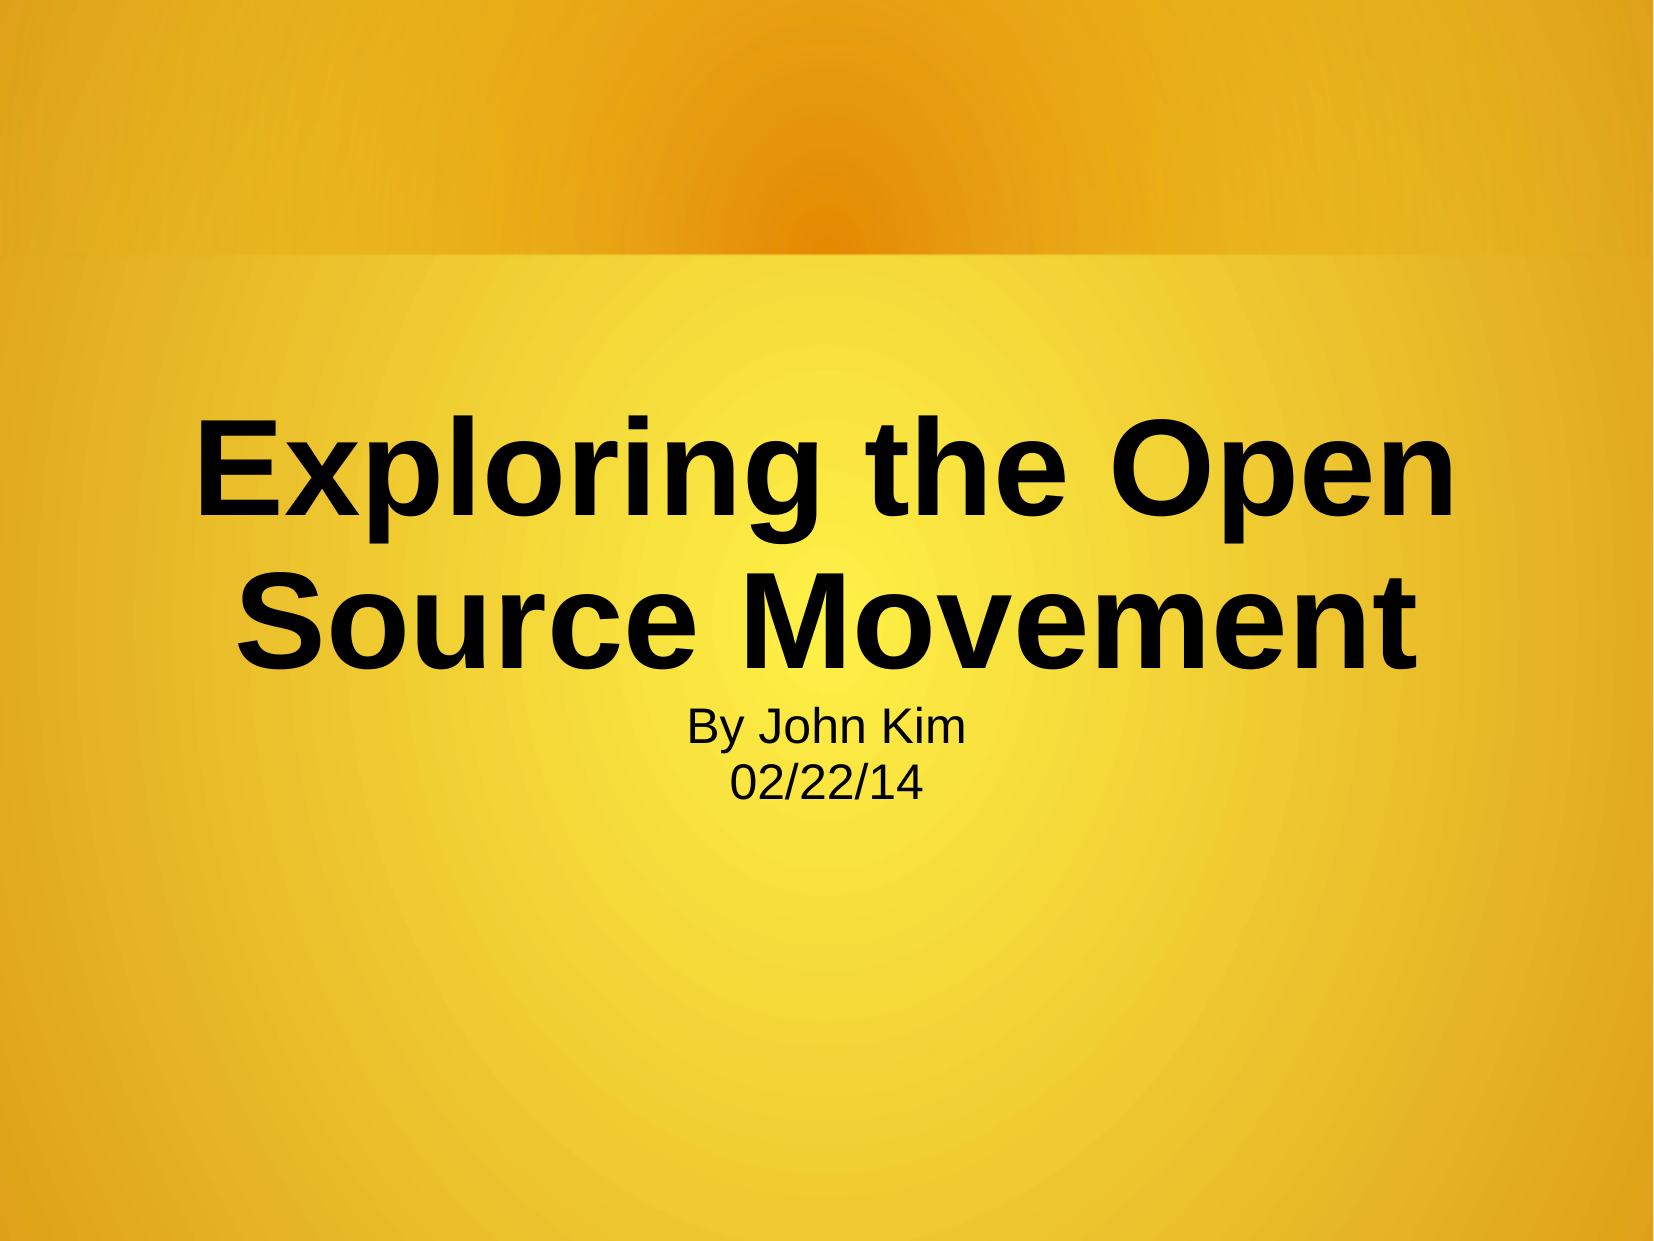

# Exploring the Open Source Movement
By John Kim
02/22/14